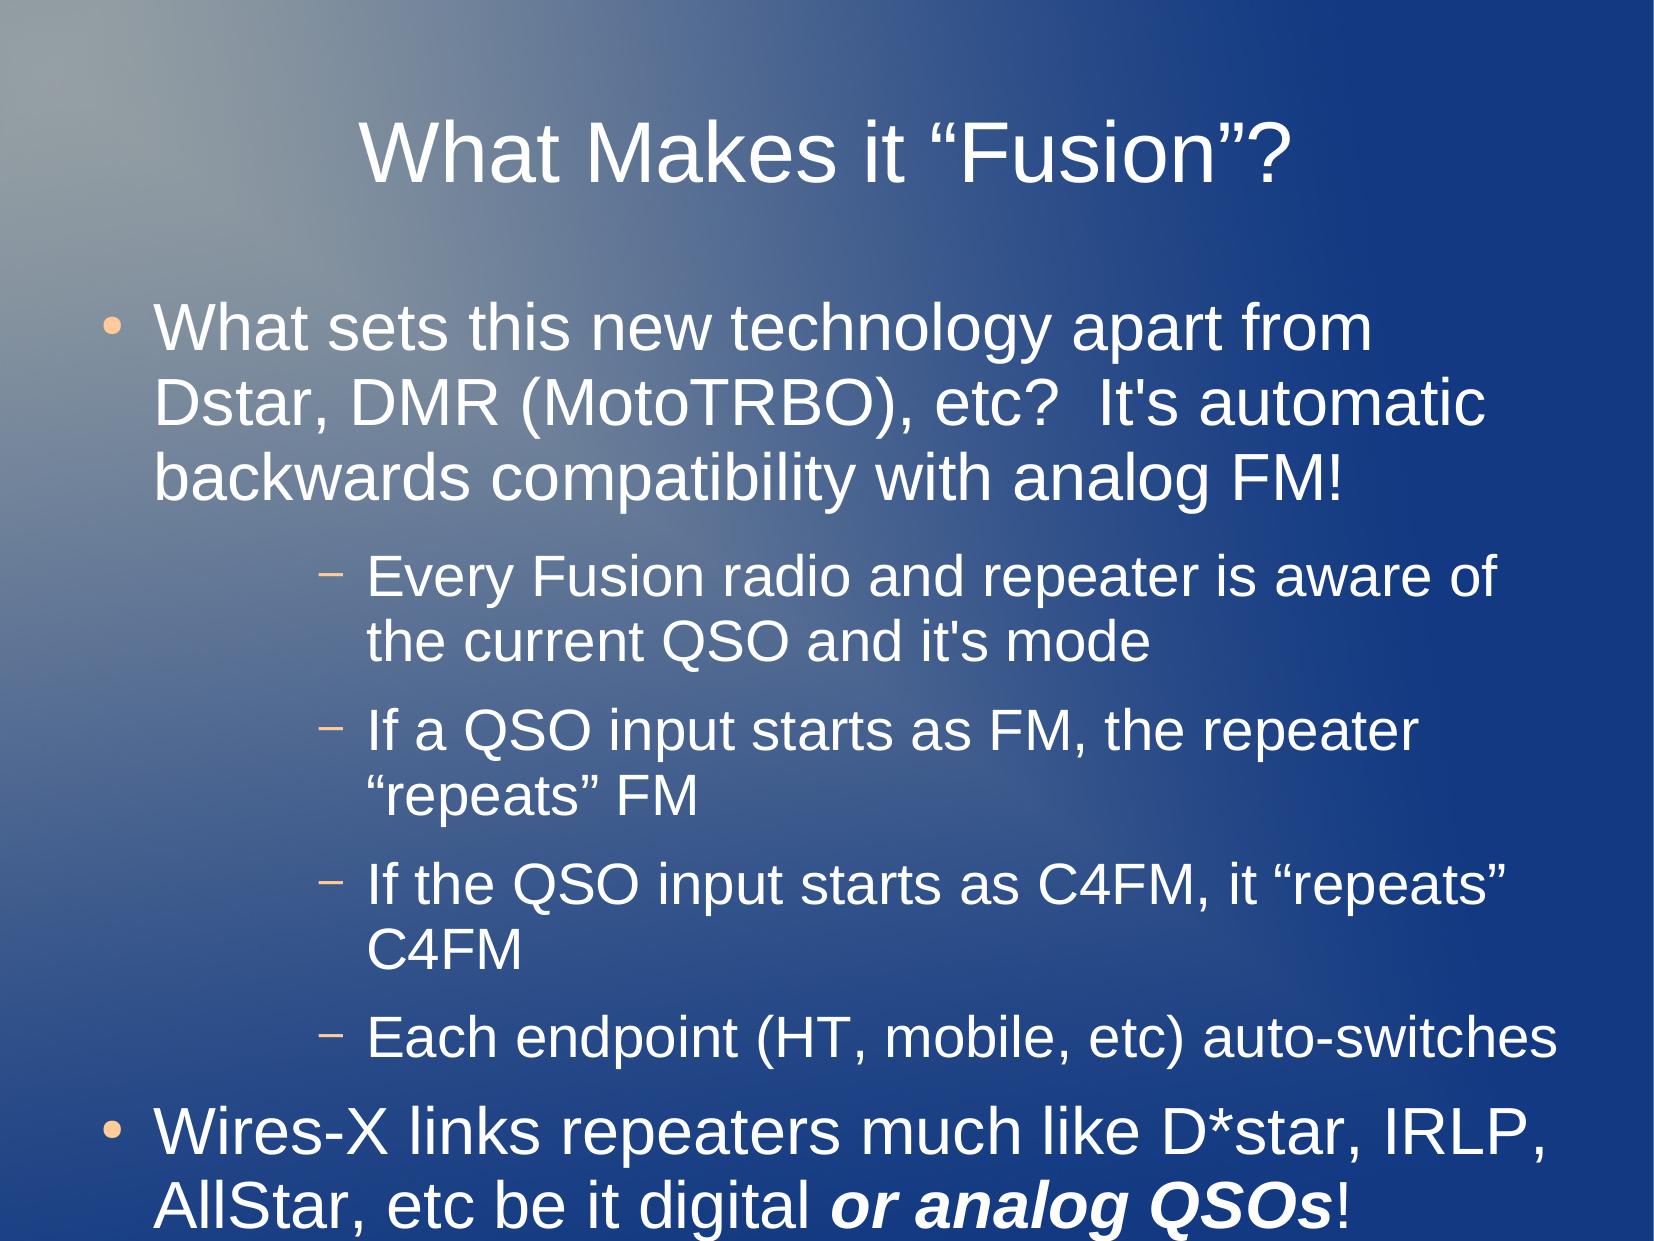

# What Makes it “Fusion”?
What sets this new technology apart from Dstar, DMR (MotoTRBO), etc? It's automatic backwards compatibility with analog FM!
Every Fusion radio and repeater is aware of the current QSO and it's mode
If a QSO input starts as FM, the repeater “repeats” FM
If the QSO input starts as C4FM, it “repeats” C4FM
Each endpoint (HT, mobile, etc) auto-switches
Wires-X links repeaters much like D*star, IRLP, AllStar, etc be it digital or analog QSOs!